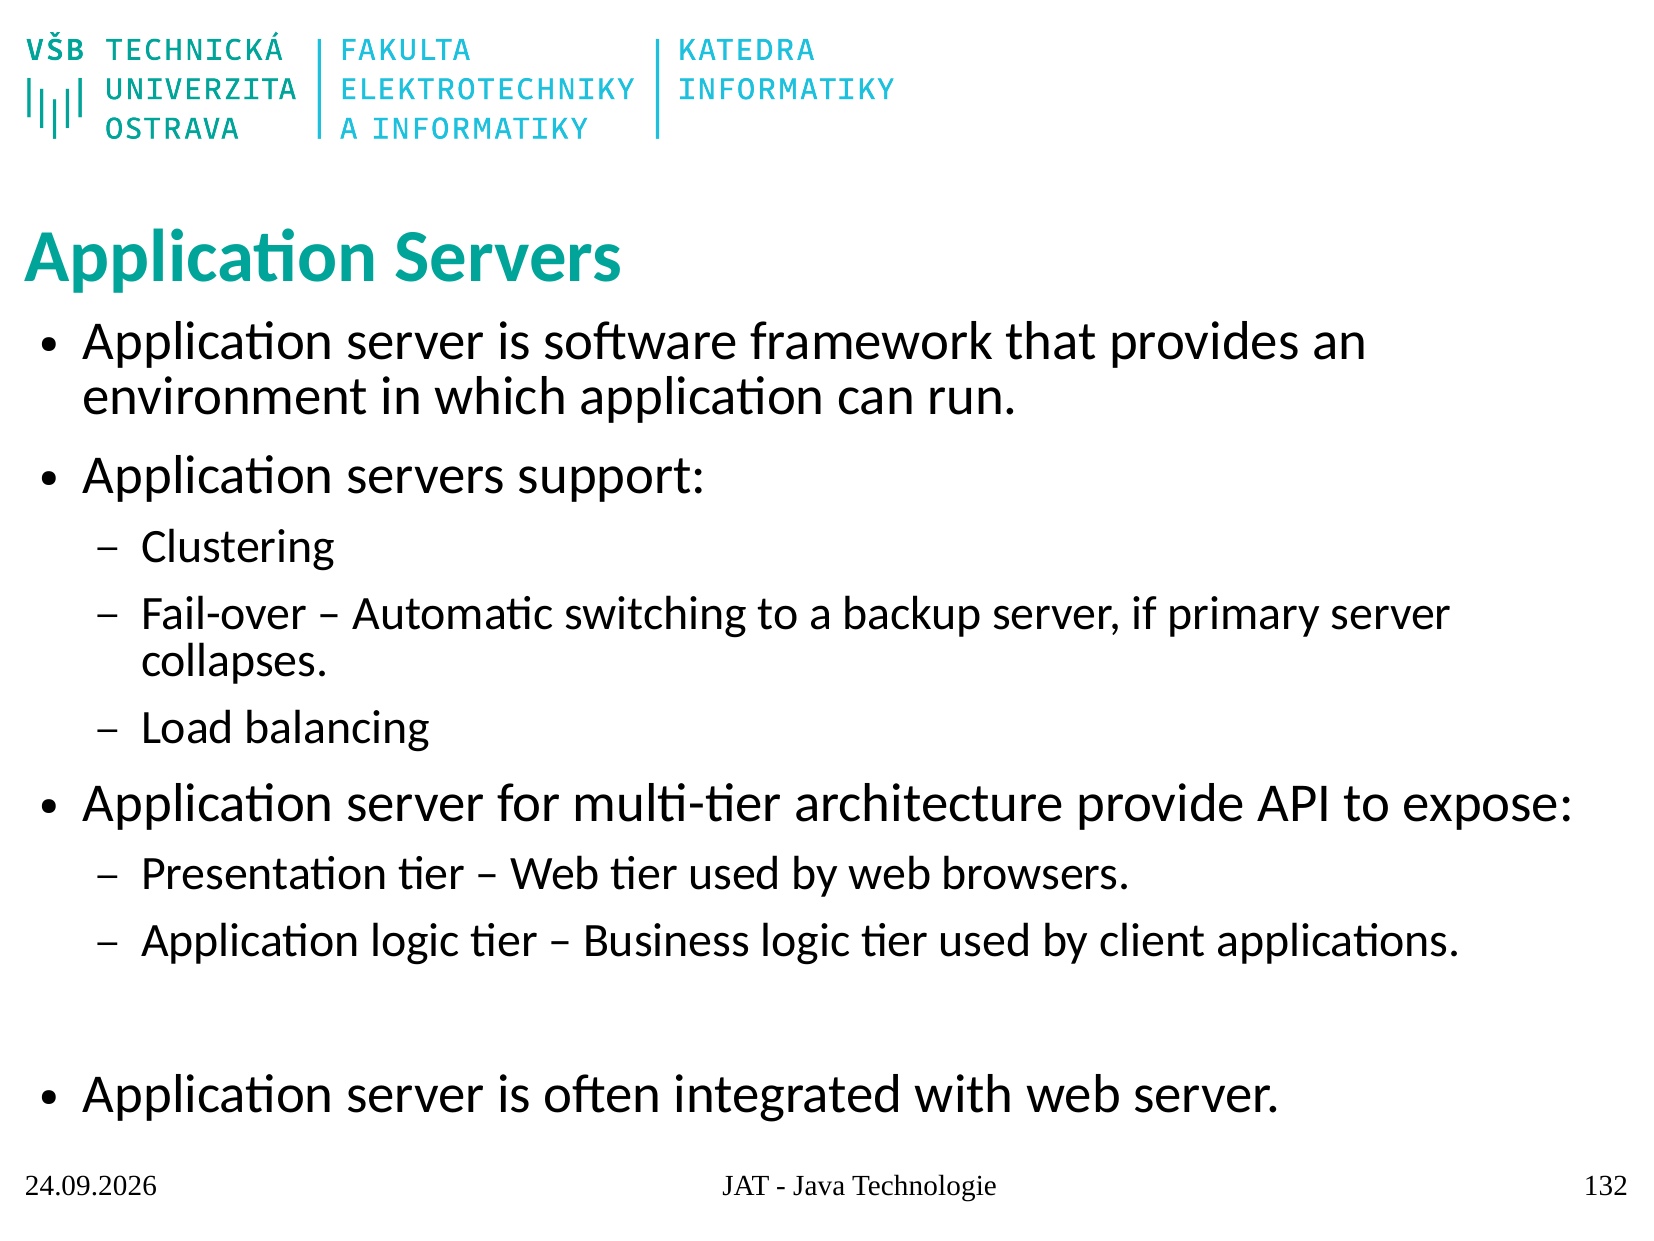

Application Servers
# Application server is software framework that provides an environment in which application can run.
Application servers support:
Clustering
Fail-over – Automatic switching to a backup server, if primary server collapses.
Load balancing
Application server for multi-tier architecture provide API to expose:
Presentation tier – Web tier used by web browsers.
Application logic tier – Business logic tier used by client applications.
Application server is often integrated with web server.
JAT - Java Technologie
132